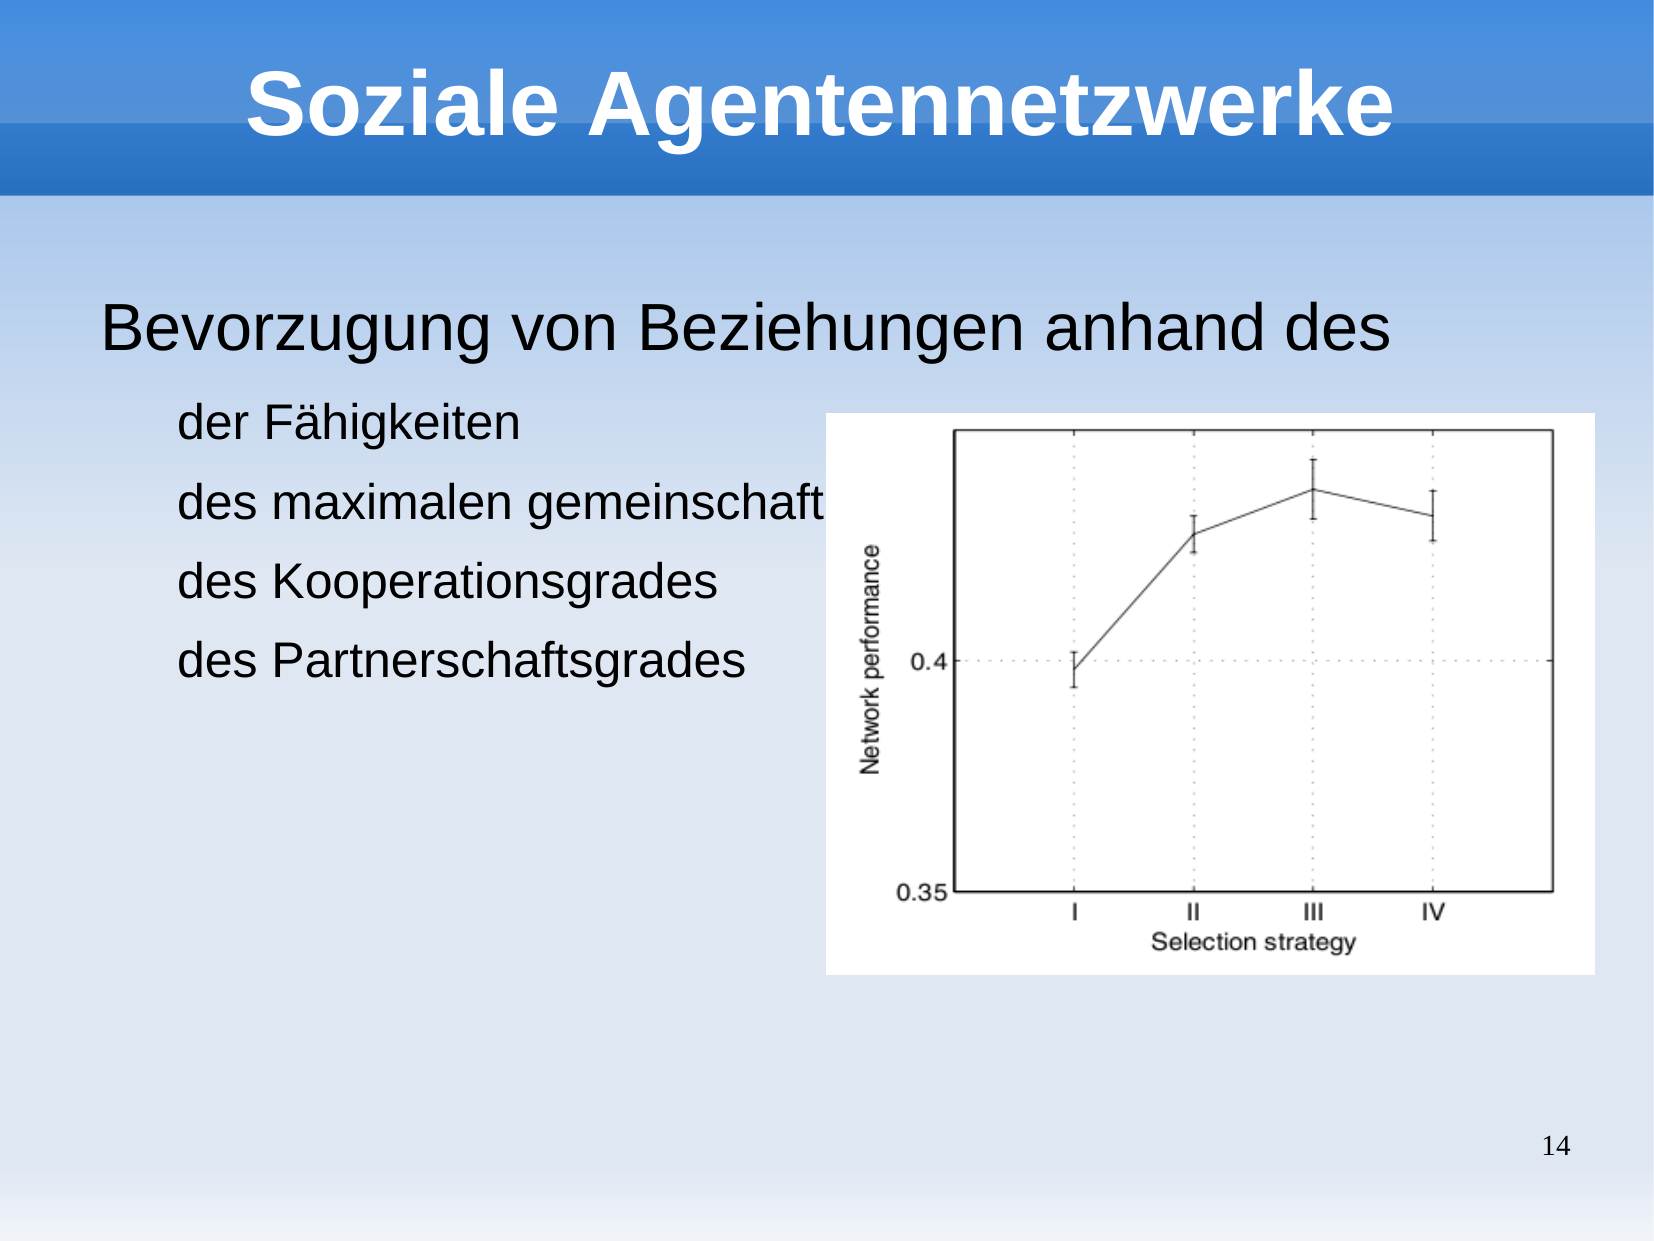

# Soziale Agentennetzwerke
Bevorzugung von Beziehungen anhand des
der Fähigkeiten
des maximalen gemeinschaftlichen Profits
des Kooperationsgrades
des Partnerschaftsgrades
14